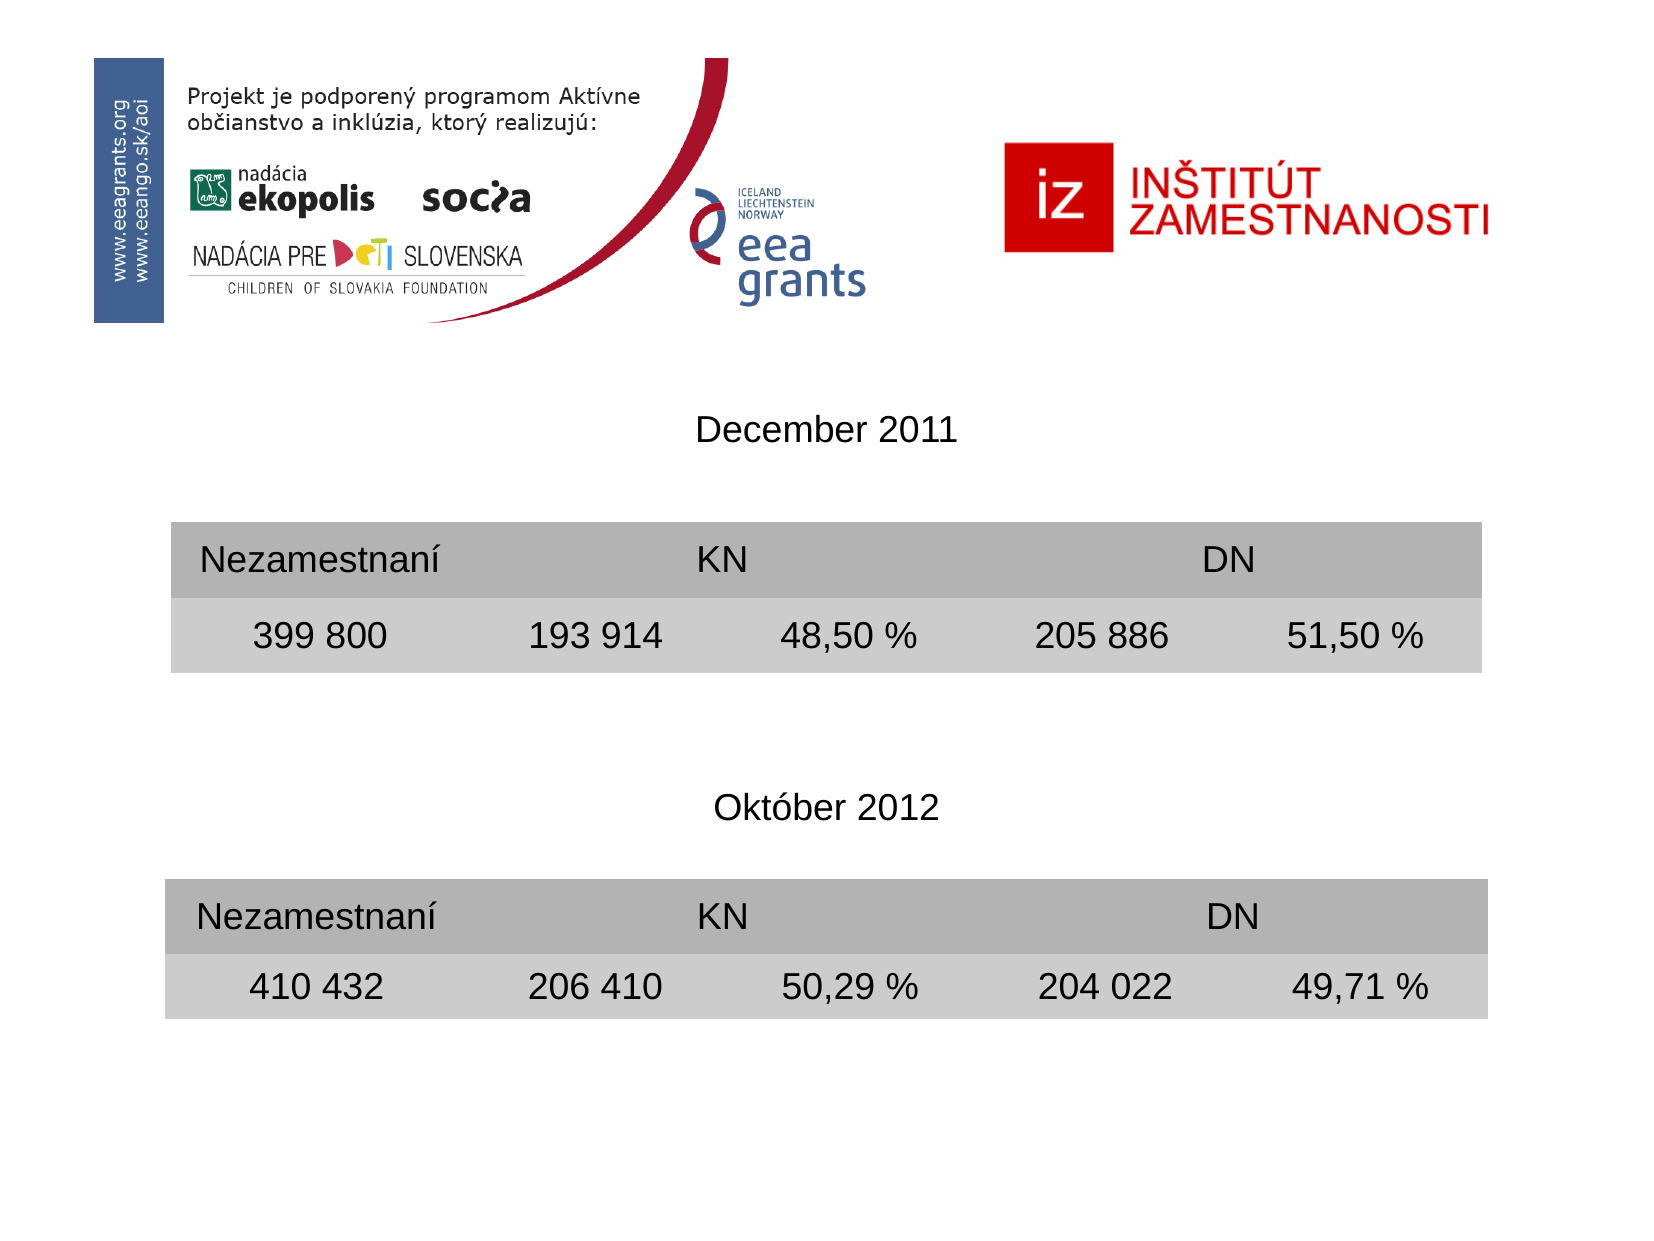

#
December 2011
| Nezamestnaní | KN | | DN | |
| --- | --- | --- | --- | --- |
| 399 800 | 193 914 | 48,50 % | 205 886 | 51,50 % |
Október 2012
| Nezamestnaní | KN | | DN | |
| --- | --- | --- | --- | --- |
| 410 432 | 206 410 | 50,29 % | 204 022 | 49,71 % |